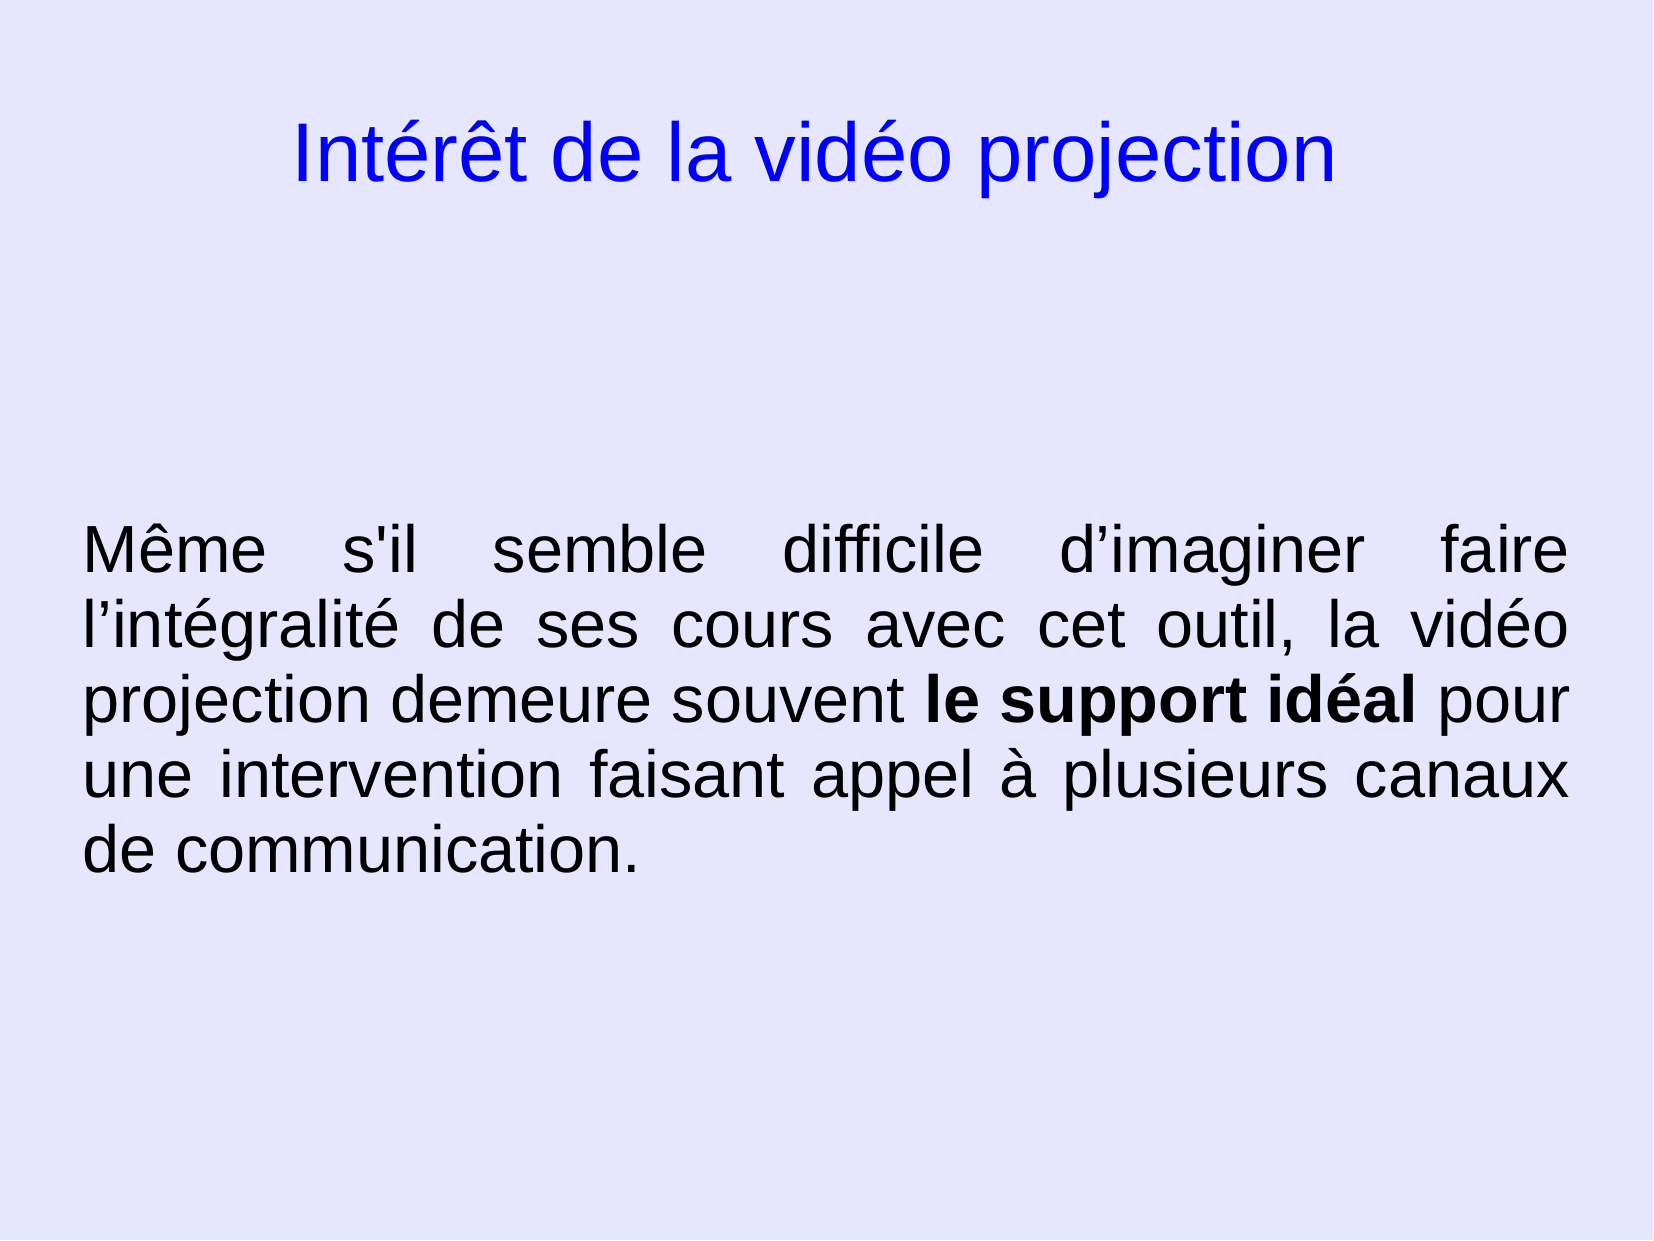

# Intérêt de la vidéo projection
Même s'il semble difficile d’imaginer faire l’intégralité de ses cours avec cet outil, la vidéo projection demeure souvent le support idéal pour une intervention faisant appel à plusieurs canaux de communication.